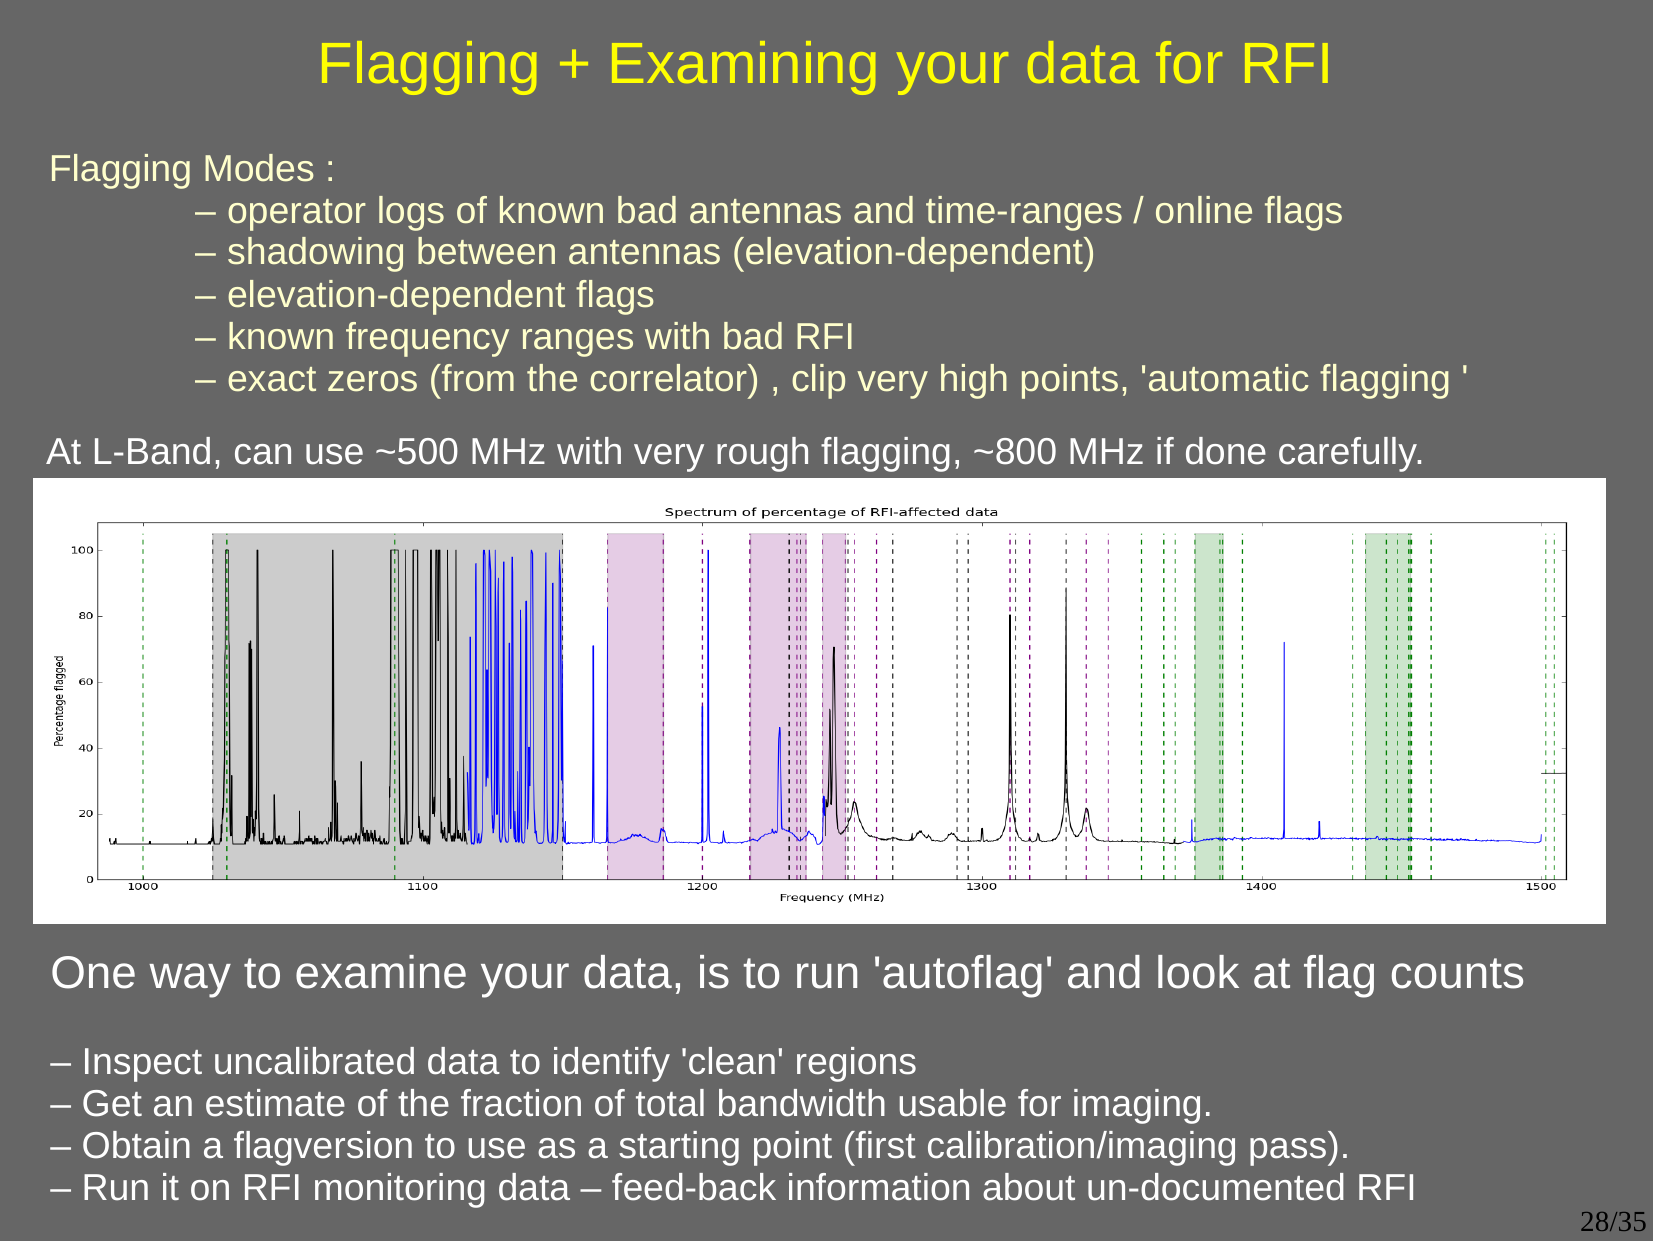

# Flagging + Examining your data for RFI
Flagging Modes :
 – operator logs of known bad antennas and time-ranges / online flags
 – shadowing between antennas (elevation-dependent)
 – elevation-dependent flags
 – known frequency ranges with bad RFI
 – exact zeros (from the correlator) , clip very high points, 'automatic flagging '
At L-Band, can use ~500 MHz with very rough flagging, ~800 MHz if done carefully.
One way to examine your data, is to run 'autoflag' and look at flag counts
– Inspect uncalibrated data to identify 'clean' regions
– Get an estimate of the fraction of total bandwidth usable for imaging.
– Obtain a flagversion to use as a starting point (first calibration/imaging pass).
– Run it on RFI monitoring data – feed-back information about un-documented RFI
28